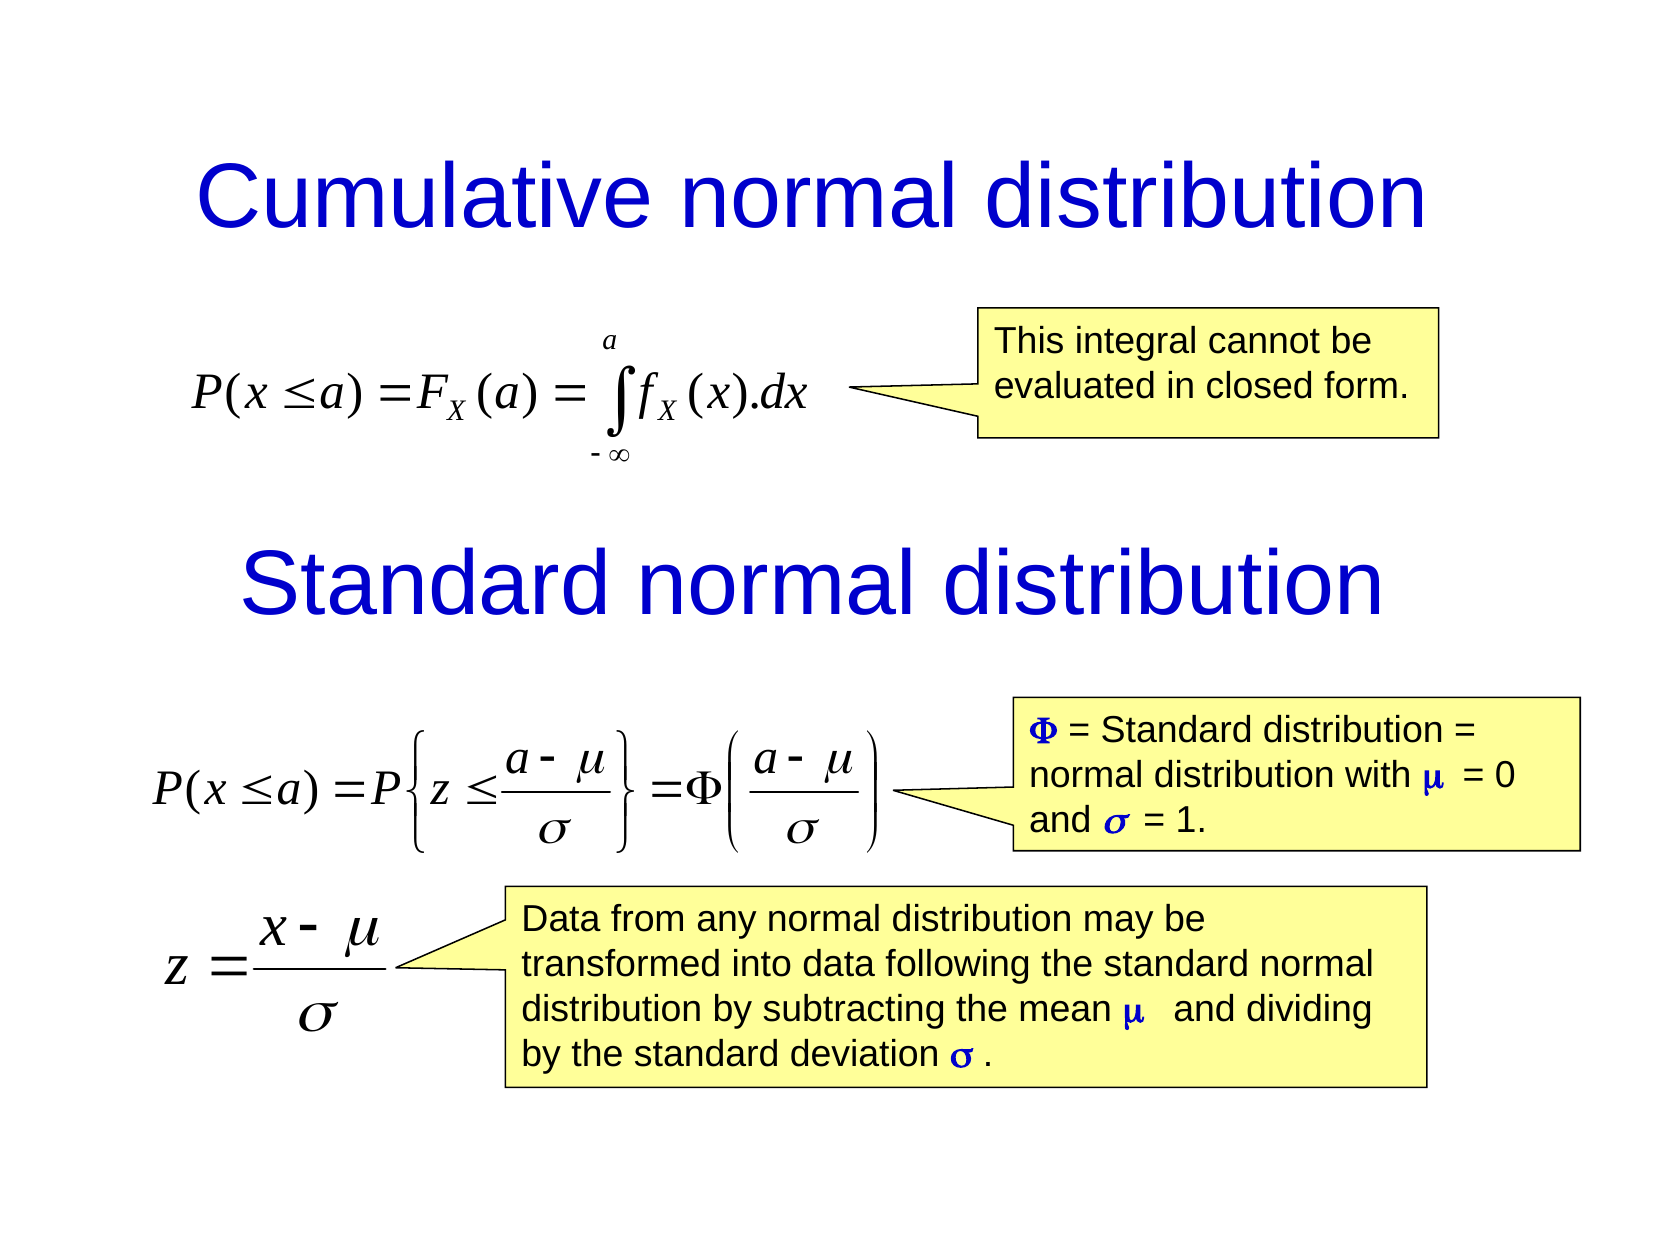

# Cumulative normal distribution
This integral cannot be evaluated in closed form.
Standard normal distribution
 = Standard distribution = normal distribution with = 0 and = 1.
Data from any normal distribution may be transformed into data following the standard normal distribution by subtracting the mean  and dividing by the standard deviation  .